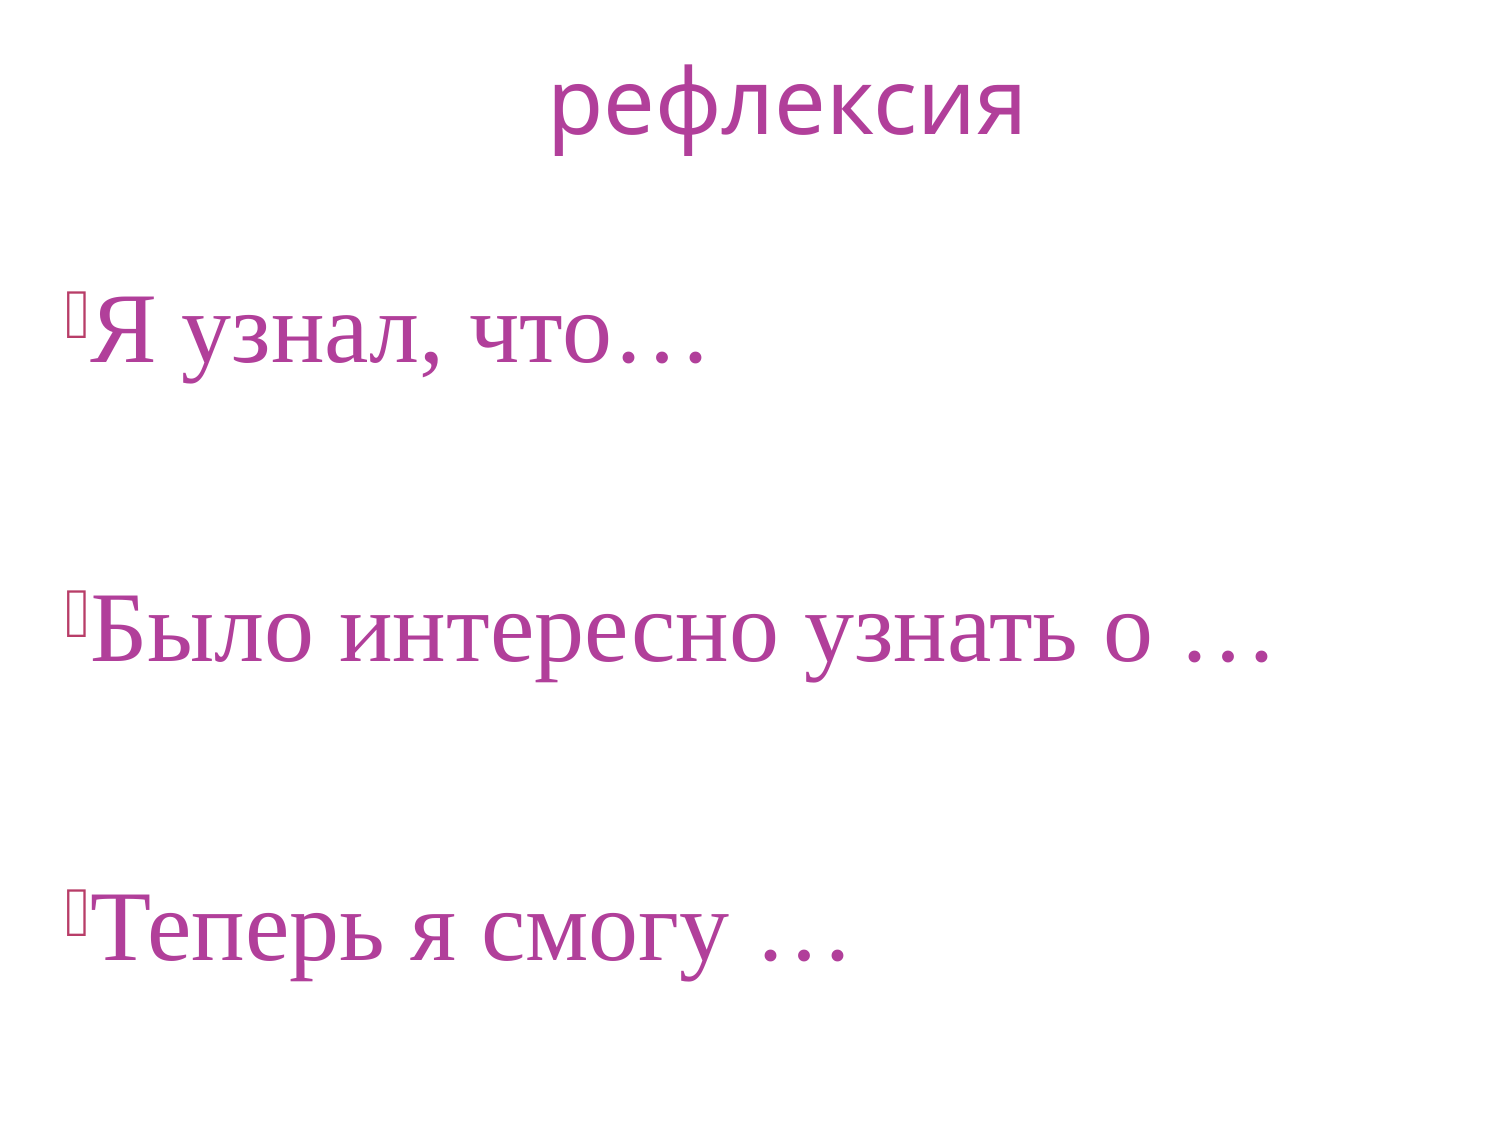

# рефлексия
Я узнал, что…
Было интересно узнать о …
Теперь я смогу …